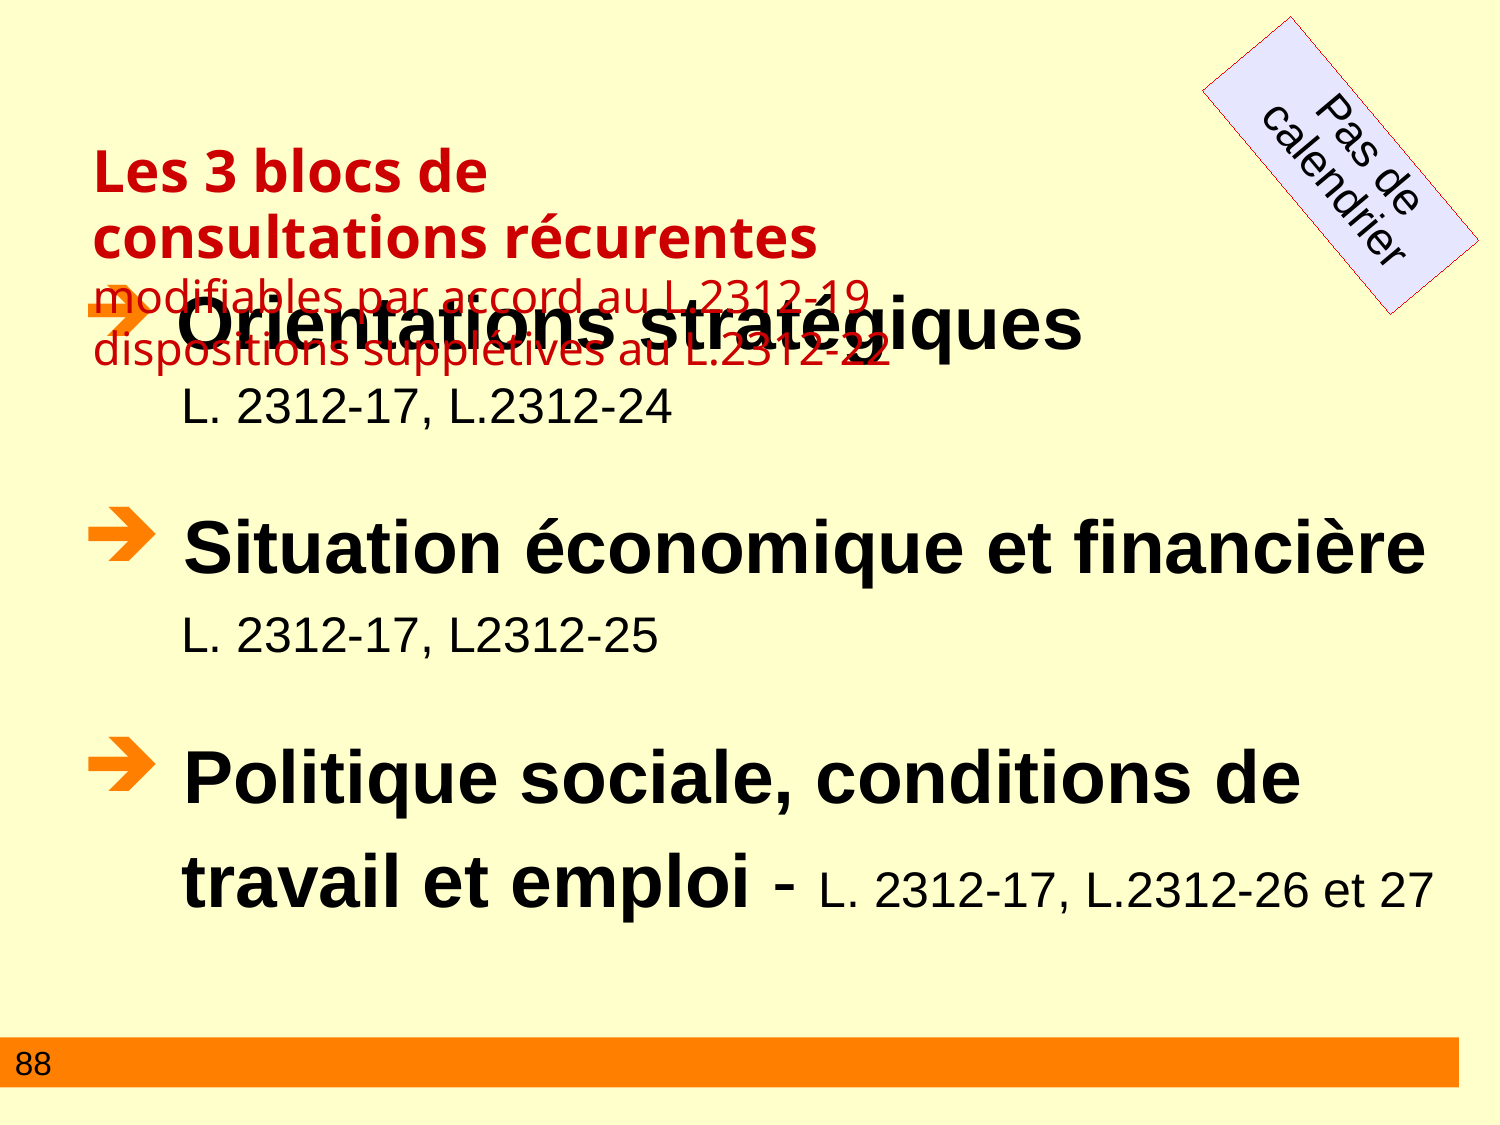

# Les 3 blocs de consultations récurentes modifiables par accord au L.2312-19 dispositions supplétives au L.2312-22
Pas de calendrier
 Orientations stratégiques
L. 2312-17, L.2312-24
 Situation économique et financière
L. 2312-17, L2312-25
 Politique sociale, conditions de travail et emploi - L. 2312-17, L.2312-26 et 27